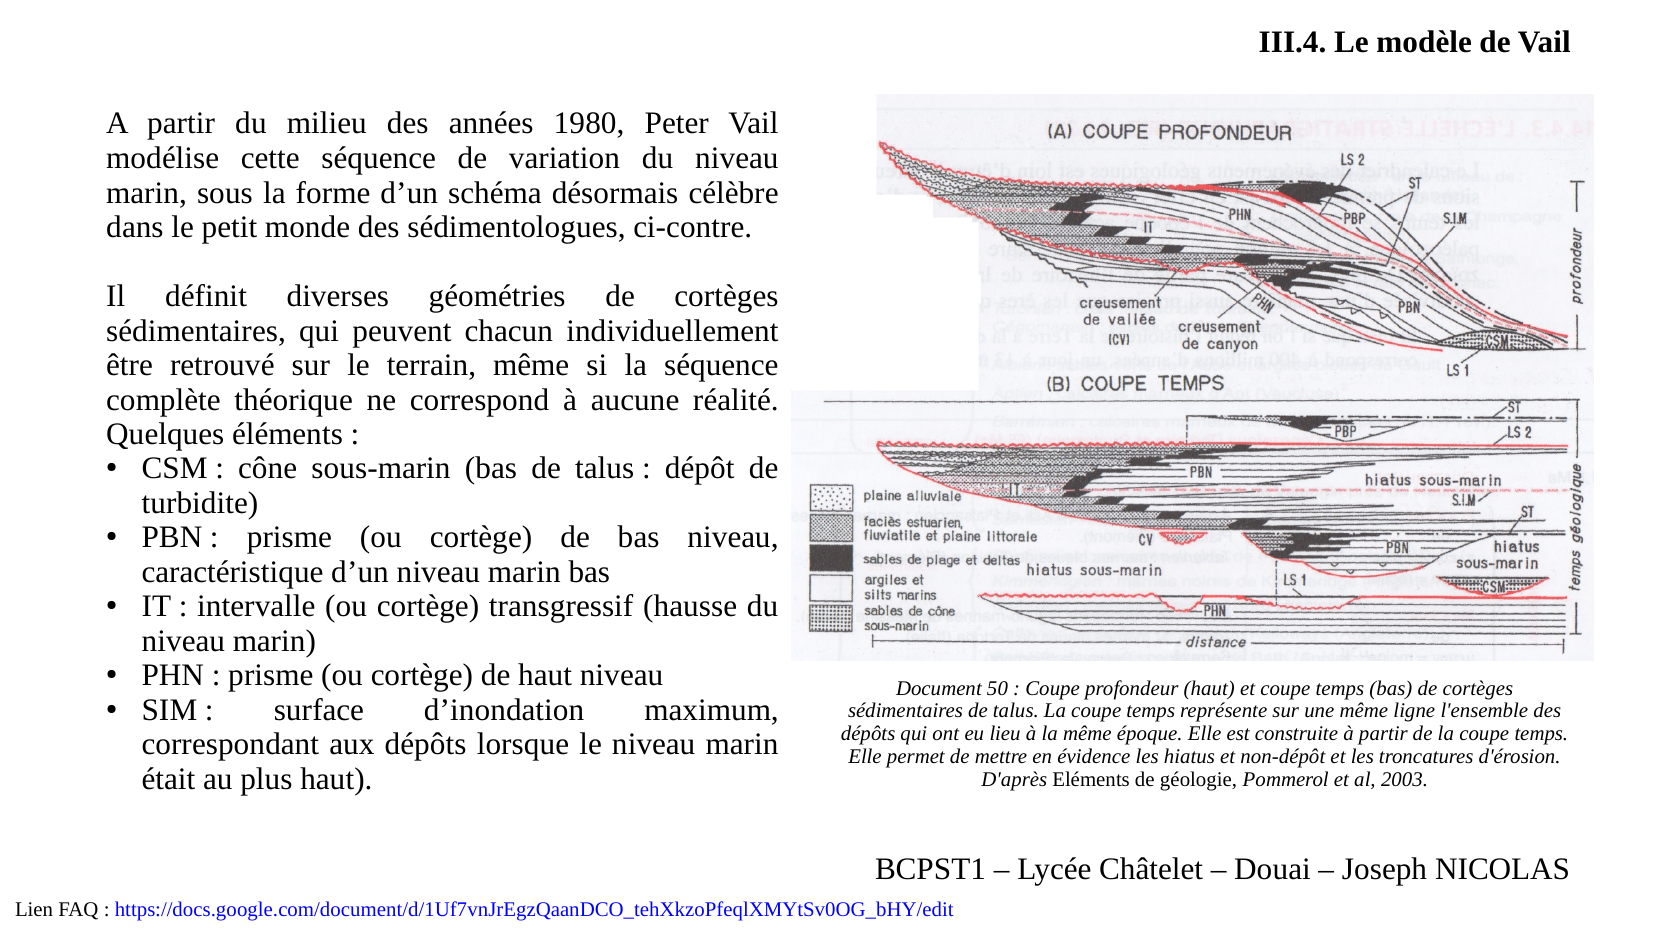

III.4. Le modèle de Vail
A partir du milieu des années 1980, Peter Vail modélise cette séquence de variation du niveau marin, sous la forme d’un schéma désormais célèbre dans le petit monde des sédimentologues, ci-contre.
Il définit diverses géométries de cortèges sédimentaires, qui peuvent chacun individuellement être retrouvé sur le terrain, même si la séquence complète théorique ne correspond à aucune réalité. Quelques éléments :
CSM : cône sous-marin (bas de talus : dépôt de turbidite)
PBN : prisme (ou cortège) de bas niveau, caractéristique d’un niveau marin bas
IT : intervalle (ou cortège) transgressif (hausse du niveau marin)
PHN : prisme (ou cortège) de haut niveau
SIM : surface d’inondation maximum, correspondant aux dépôts lorsque le niveau marin était au plus haut).
Document 50 : Coupe profondeur (haut) et coupe temps (bas) de cortèges sédimentaires de talus. La coupe temps représente sur une même ligne l'ensemble des dépôts qui ont eu lieu à la même époque. Elle est construite à partir de la coupe temps. Elle permet de mettre en évidence les hiatus et non-dépôt et les troncatures d'érosion. D'après Eléments de géologie, Pommerol et al, 2003.
BCPST1 – Lycée Châtelet – Douai – Joseph NICOLAS
Lien FAQ : https://docs.google.com/document/d/1Uf7vnJrEgzQaanDCO_tehXkzoPfeqlXMYtSv0OG_bHY/edit